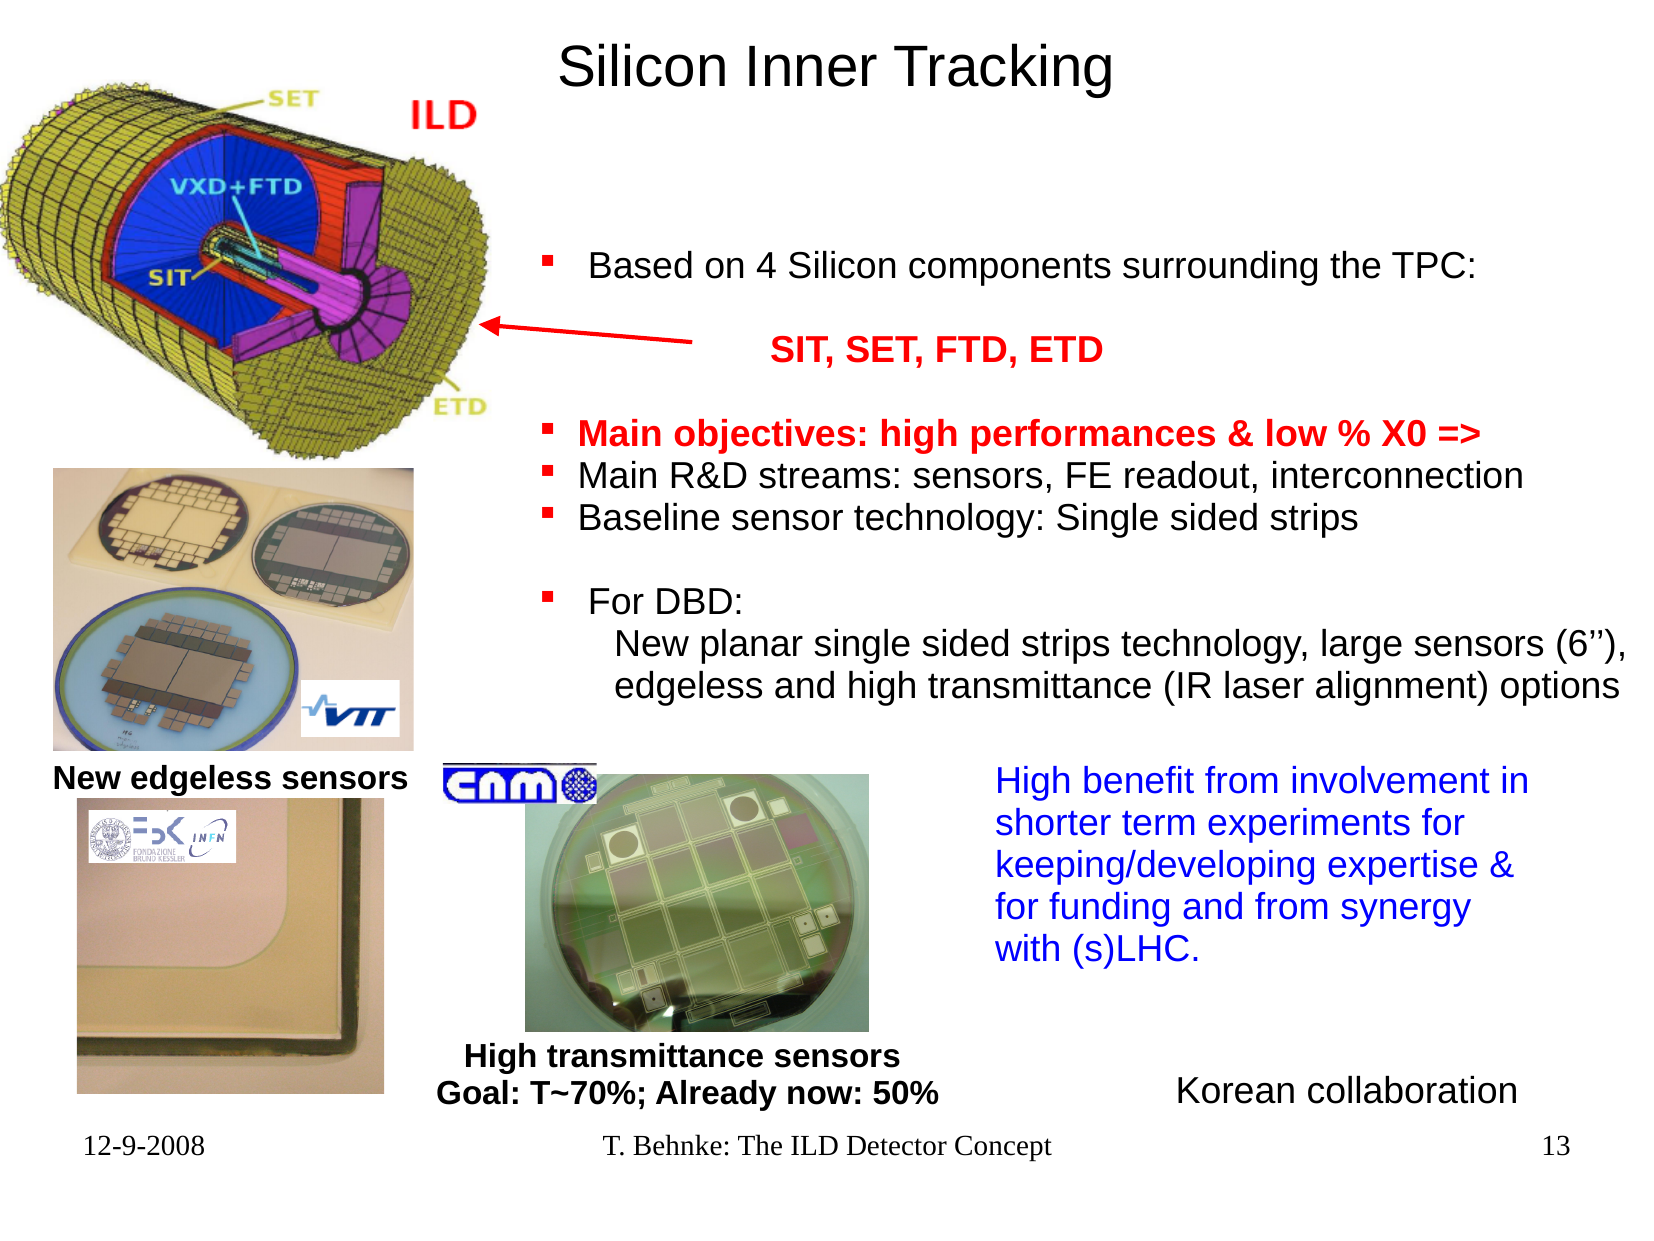

# Silicon Inner Tracking
 Based on 4 Silicon components surrounding the TPC:
 SIT, SET, FTD, ETD
 Main objectives: high performances & low % X0 =>
 Main R&D streams: sensors, FE readout, interconnection
 Baseline sensor technology: Single sided strips
 For DBD:
	New planar single sided strips technology, large sensors (6’’),
	edgeless and high transmittance (IR laser alignment) options
High benefit from involvement in shorter term experiments for
keeping/developing expertise & for funding and from synergy with (s)LHC.
 New edgeless sensors
 High transmittance sensors
Goal: T~70%; Already now: 50%
Korean collaboration
12-9-2008
T. Behnke: The ILD Detector Concept
13